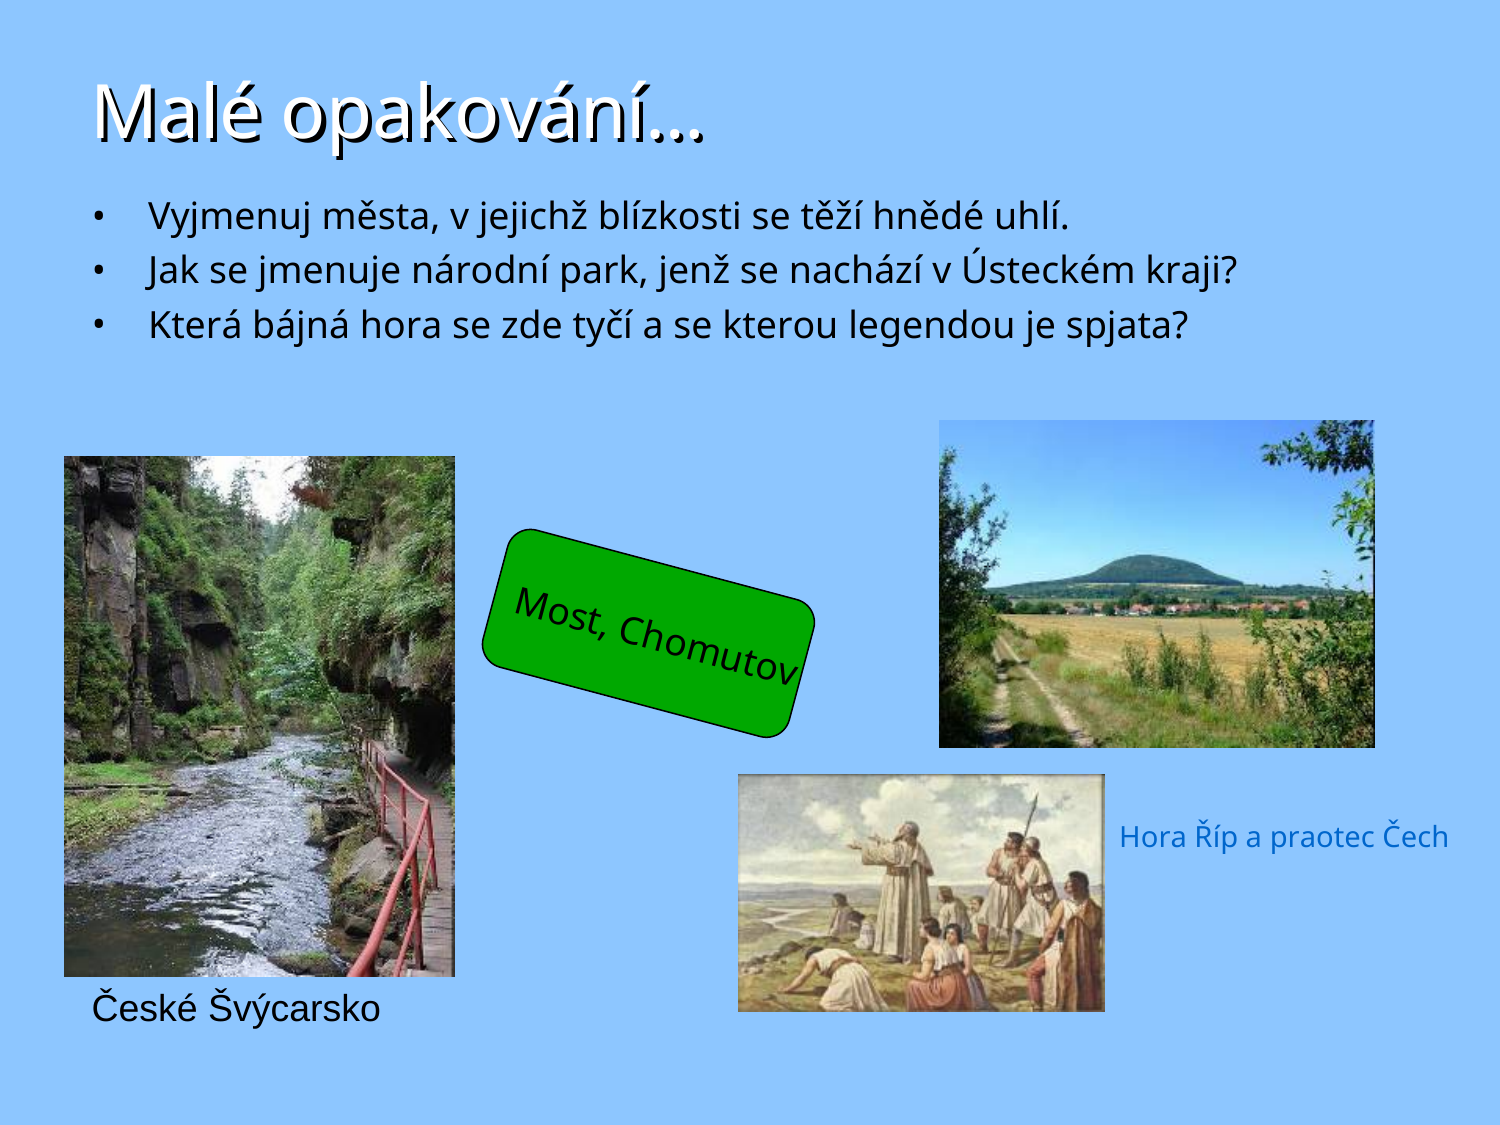

# Malé opakování…
Vyjmenuj města, v jejichž blízkosti se těží hnědé uhlí.
Jak se jmenuje národní park, jenž se nachází v Ústeckém kraji?
Která bájná hora se zde tyčí a se kterou legendou je spjata?
Most, Chomutov
Hora Říp a praotec Čech
České Švýcarsko